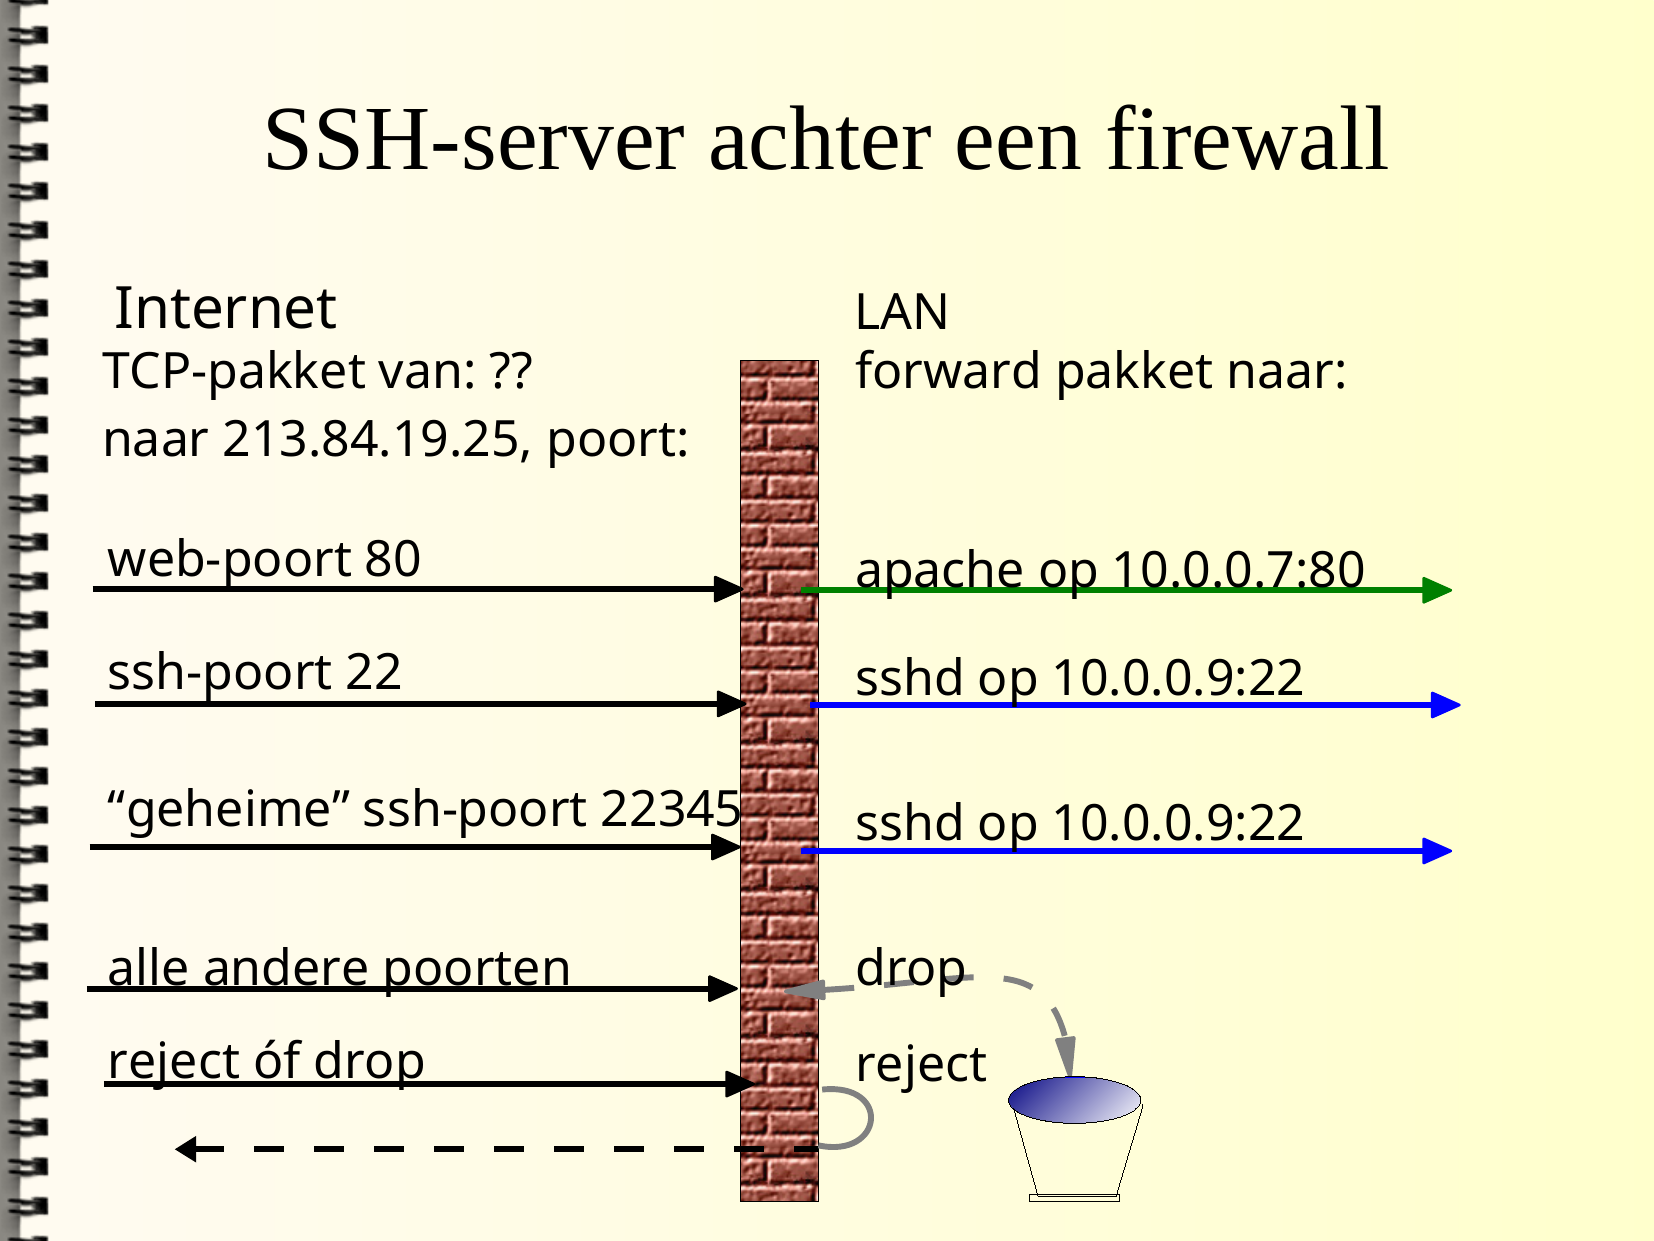

# SSH-server achter een firewall
Internet
LAN
TCP-pakket van: ??
naar 213.84.19.25, poort:
forward pakket naar:
web-poort 80
apache op 10.0.0.7:80
ssh-poort 22
sshd op 10.0.0.9:22
“geheime” ssh-poort 22345
sshd op 10.0.0.9:22
drop
alle andere poorten
reject óf drop
reject